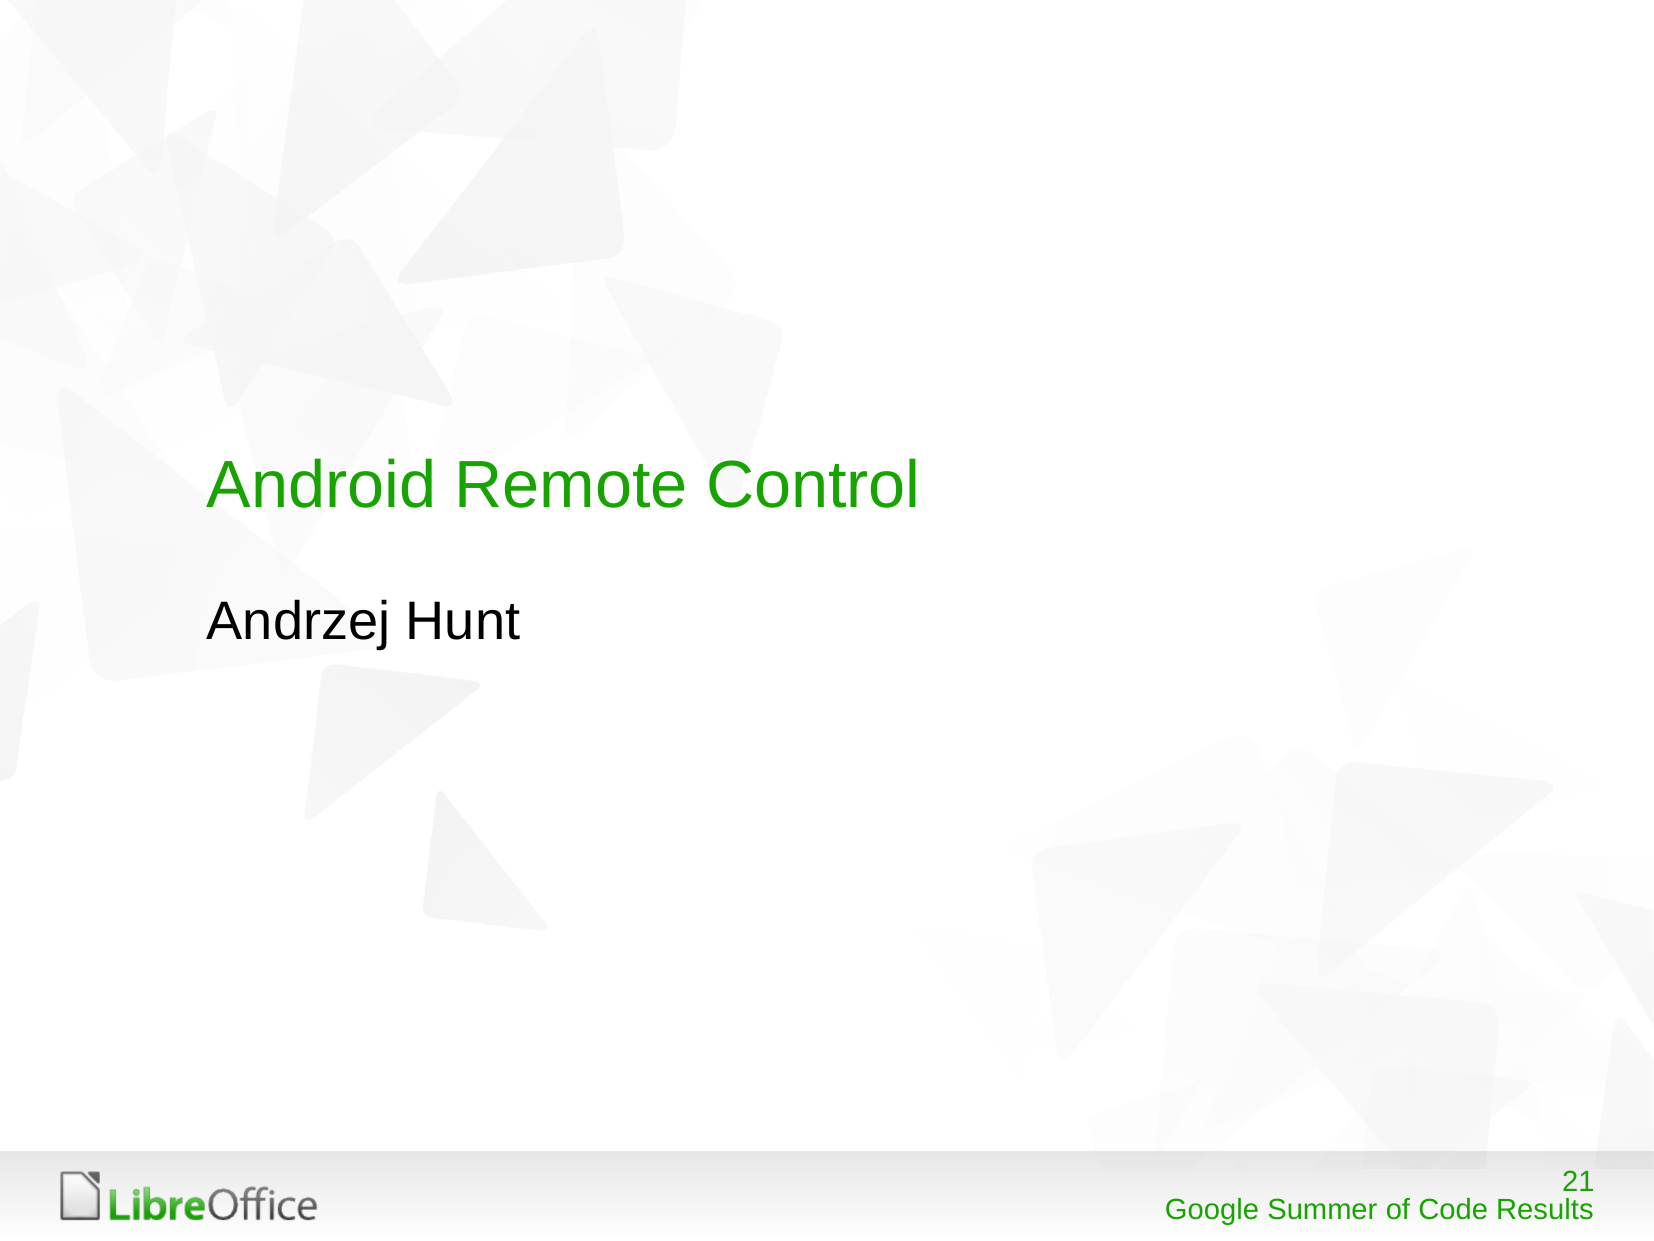

# Android Remote Control
Andrzej Hunt
21
Google Summer of Code Results